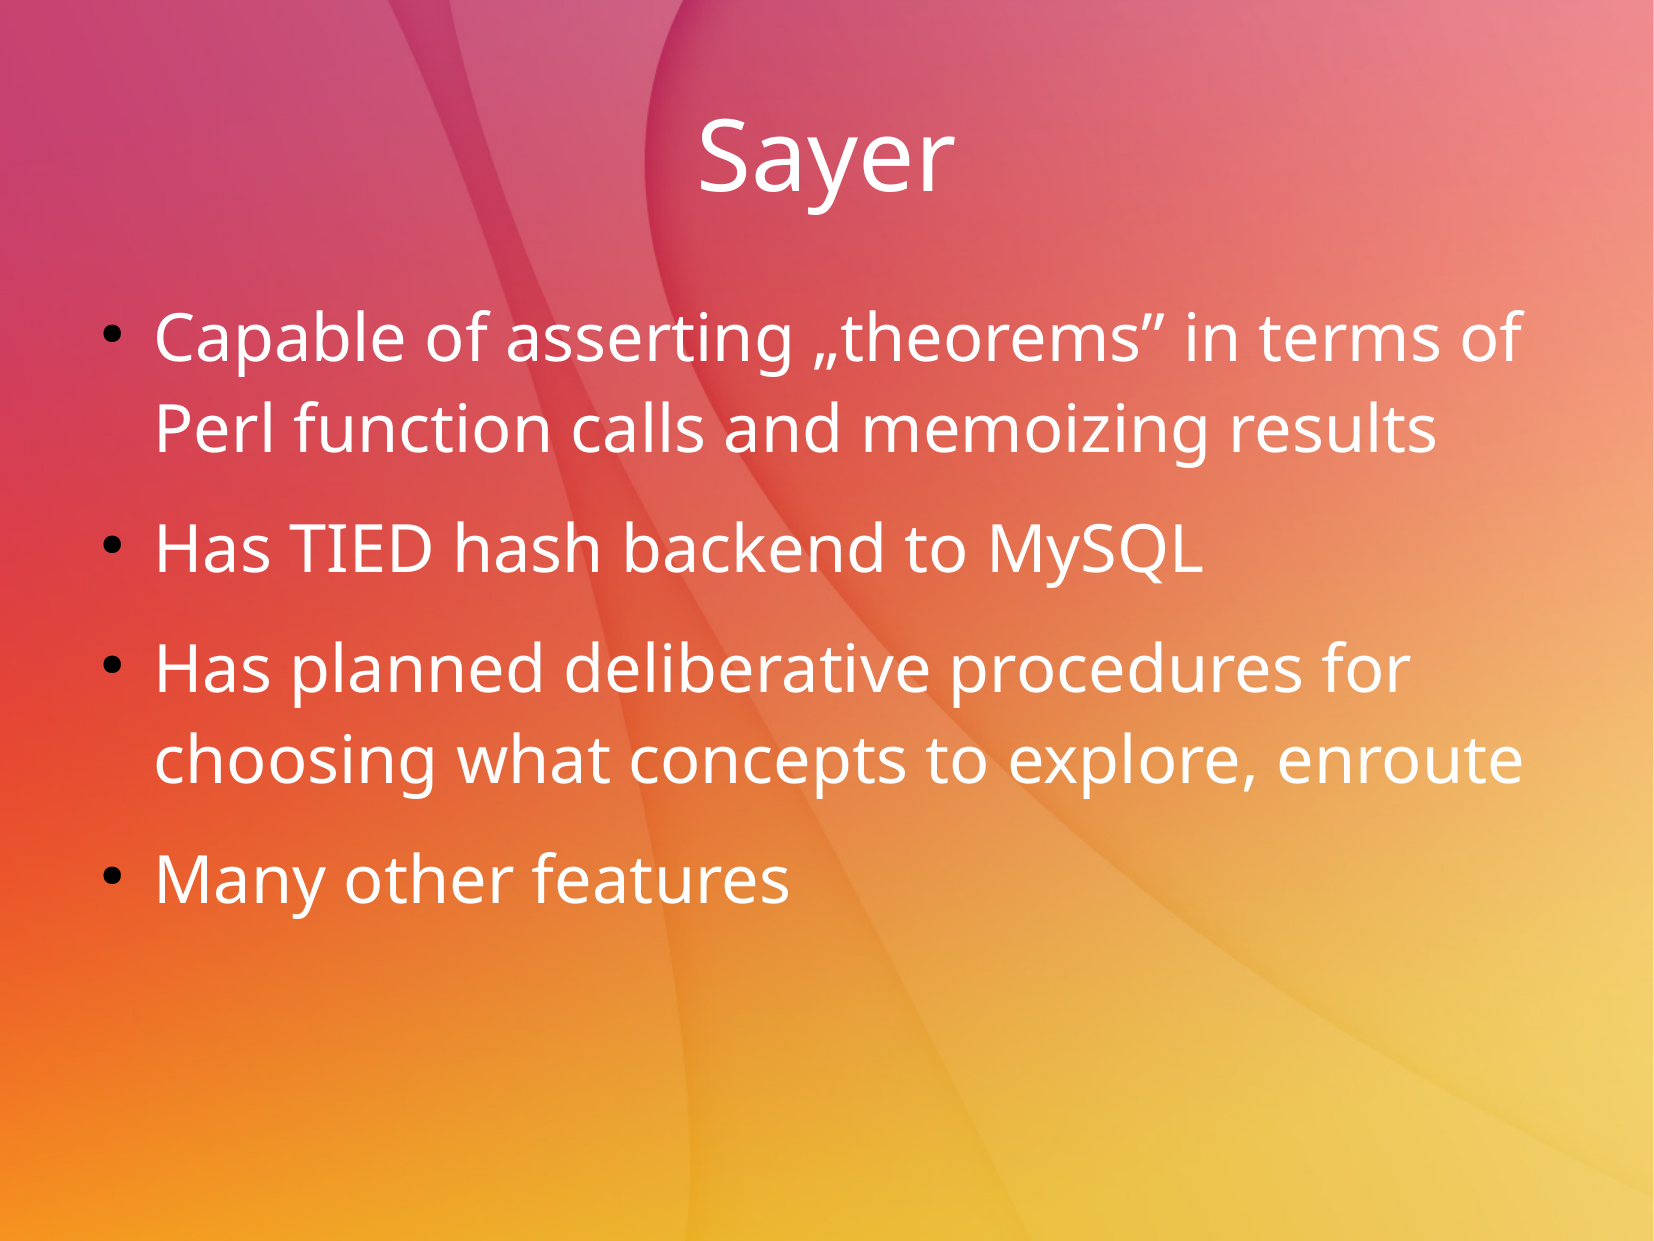

# Sayer
Capable of asserting „theorems” in terms of Perl function calls and memoizing results
Has TIED hash backend to MySQL
Has planned deliberative procedures for choosing what concepts to explore, enroute
Many other features